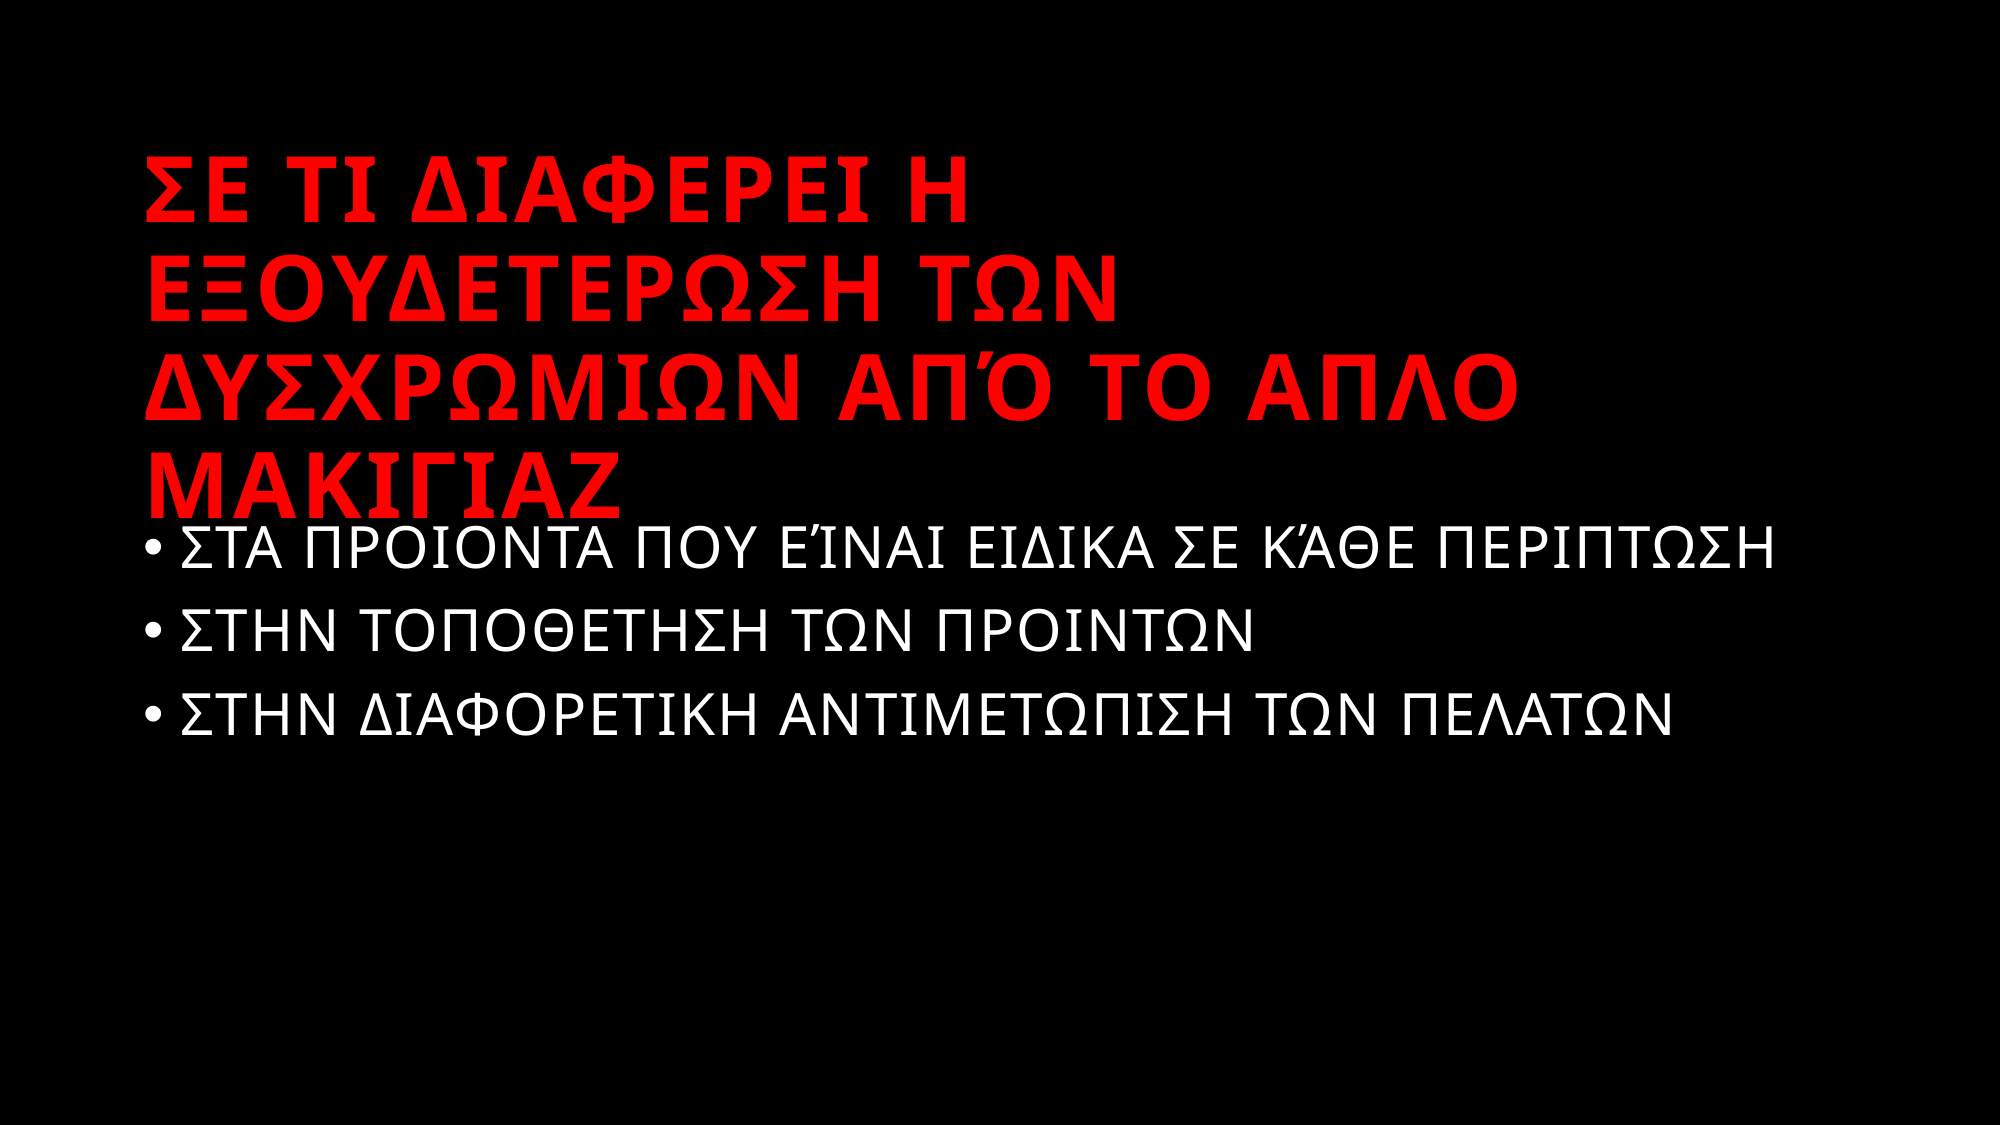

# ΣΕ ΤΙ ΔΙΑΦΕΡΕΙ Η ΕΞΟΥΔΕΤΕΡΩΣΗ ΤΩΝ ΔΥΣΧΡΩΜΙΩΝ ΑΠΌ ΤΟ ΑΠΛΟ ΜΑΚΙΓΙΑΖ
ΣΤΑ ΠΡΟΙΟΝΤΑ ΠΟΥ ΕΊΝΑΙ ΕΙΔΙΚΑ ΣΕ ΚΆΘΕ ΠΕΡΙΠΤΩΣΗ
ΣΤΗΝ ΤΟΠΟΘΕΤΗΣΗ ΤΩΝ ΠΡΟΙΝΤΩΝ
ΣΤΗΝ ΔΙΑΦΟΡΕΤΙΚΗ ΑΝΤΙΜΕΤΩΠΙΣΗ ΤΩΝ ΠΕΛΑΤΩΝ